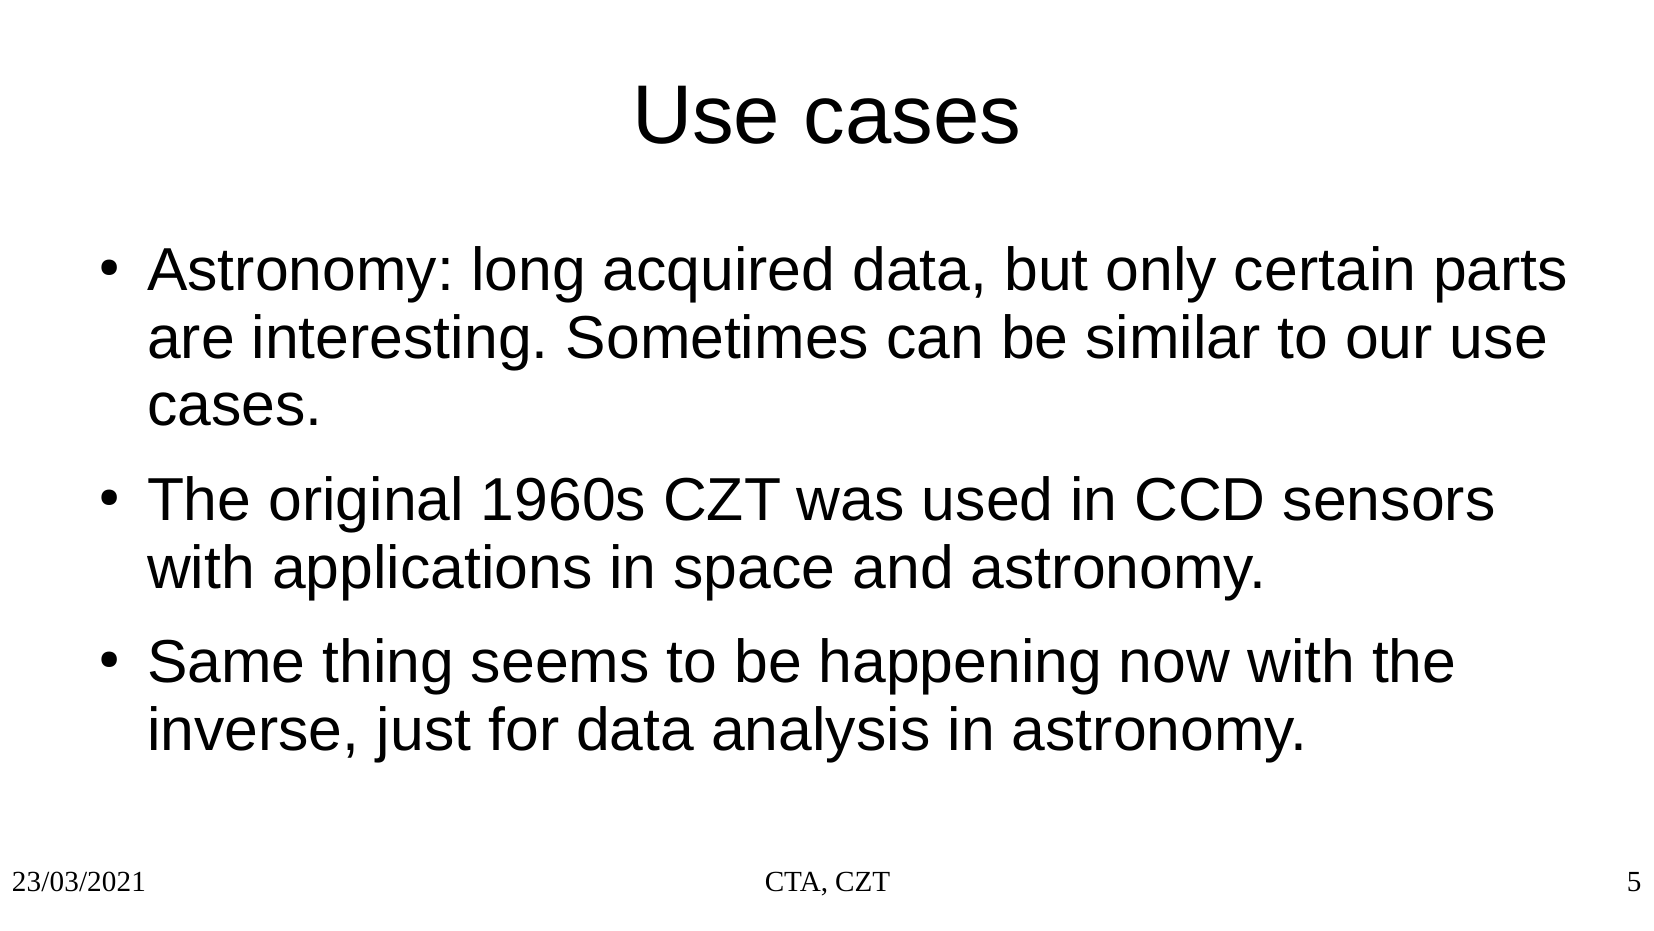

# Use cases
Astronomy: long acquired data, but only certain parts are interesting. Sometimes can be similar to our use cases.
The original 1960s CZT was used in CCD sensors with applications in space and astronomy.
Same thing seems to be happening now with the inverse, just for data analysis in astronomy.
23/03/2021
CTA, CZT
5